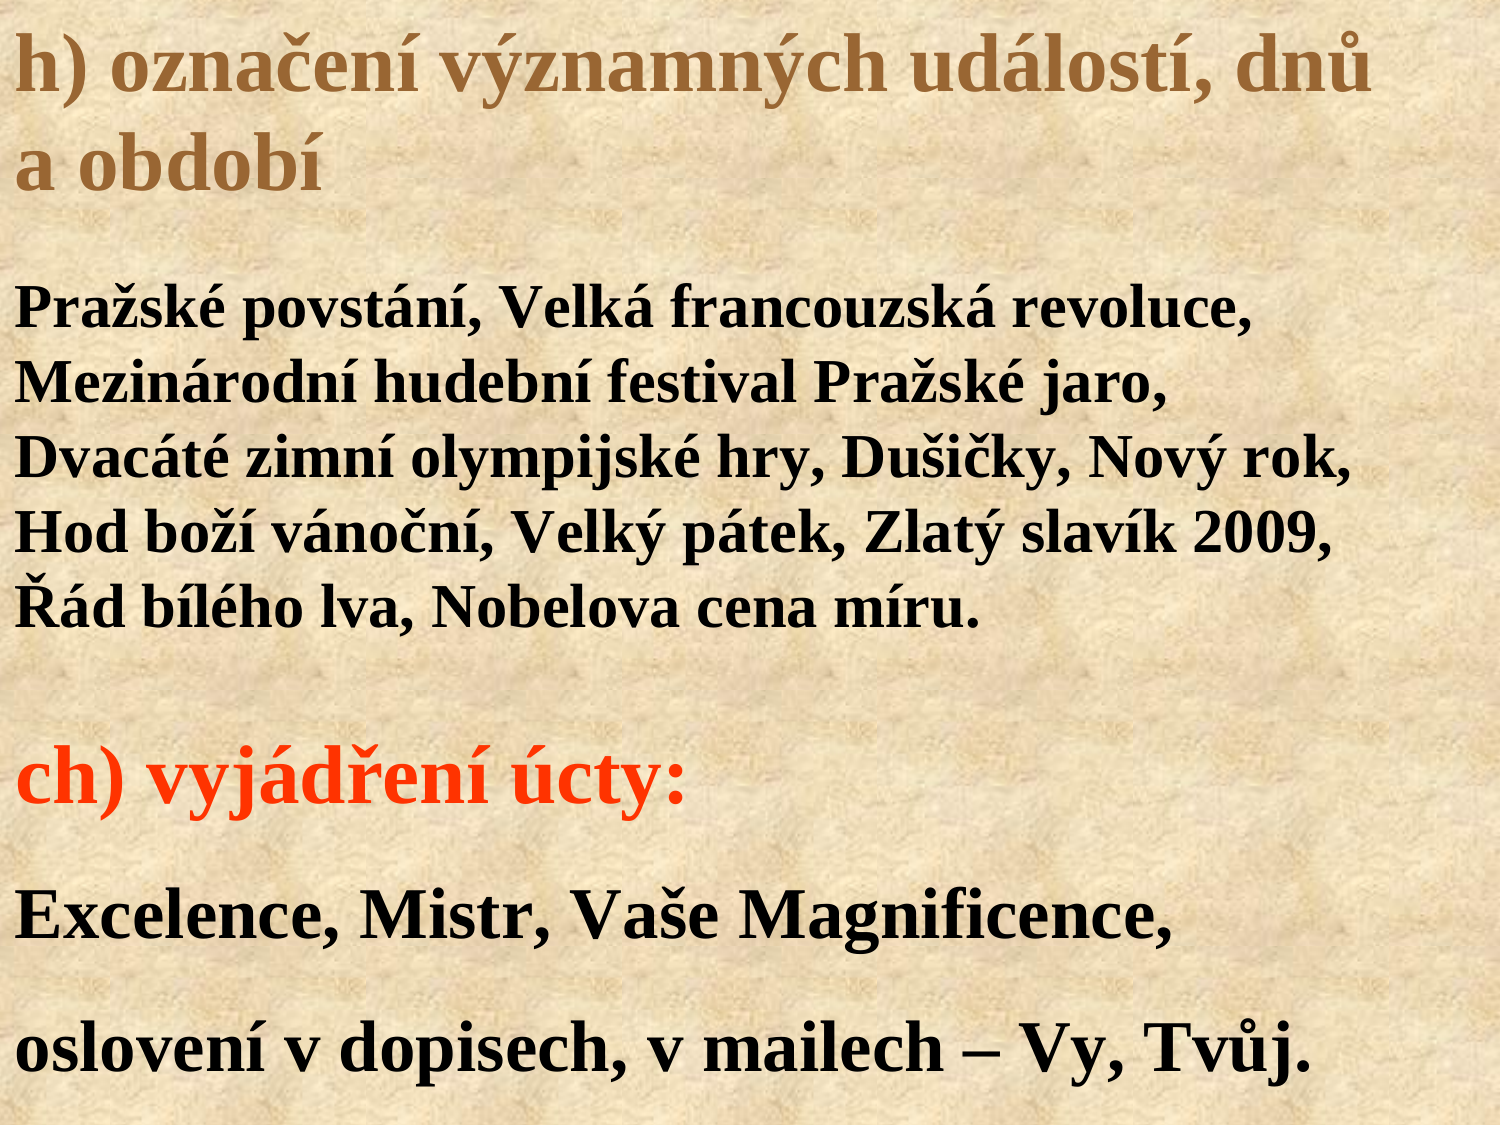

h) označení významných událostí, dnů
a období
Pražské povstání, Velká francouzská revoluce,
Mezinárodní hudební festival Pražské jaro,
Dvacáté zimní olympijské hry, Dušičky, Nový rok,
Hod boží vánoční, Velký pátek, Zlatý slavík 2009,
Řád bílého lva, Nobelova cena míru.
ch) vyjádření úcty:
Excelence, Mistr, Vaše Magnificence,
oslovení v dopisech, v mailech – Vy, Tvůj.